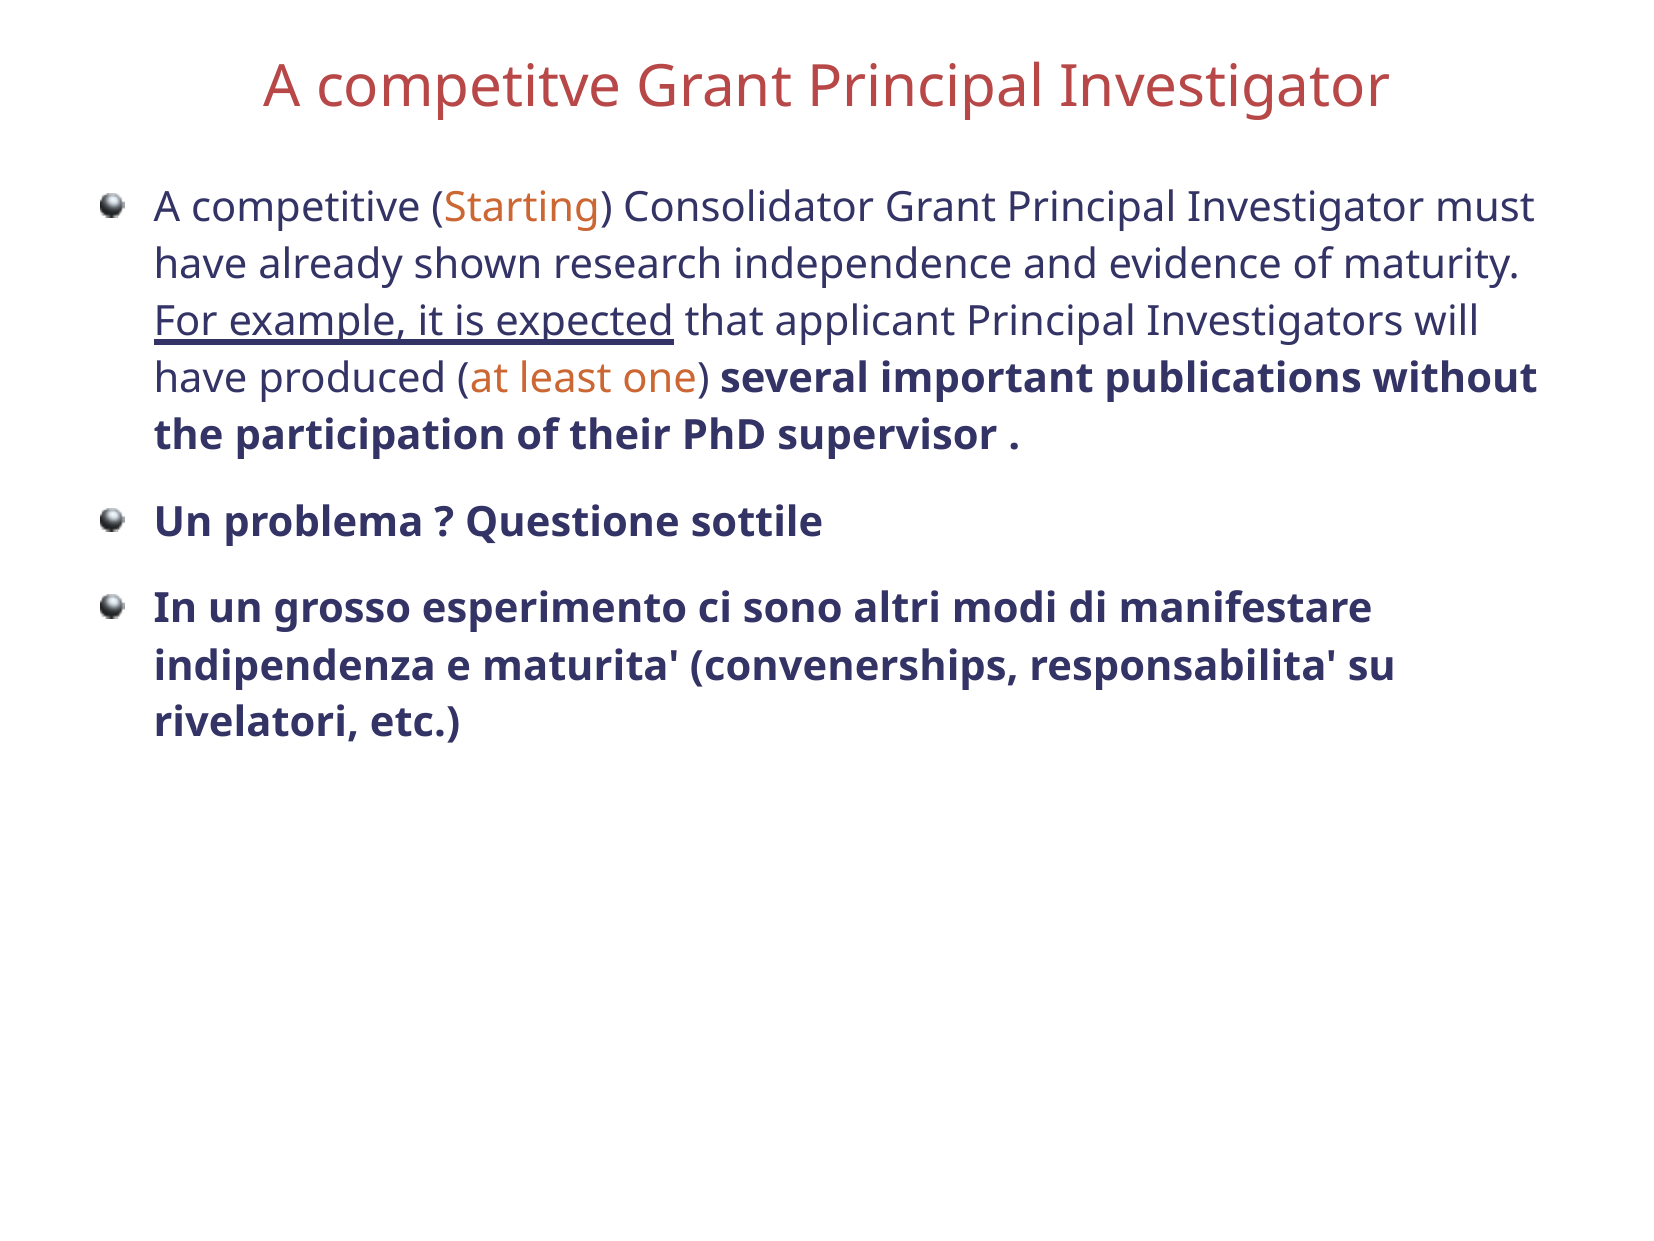

# A competitve Grant Principal Investigator
A competitive (Starting) Consolidator Grant Principal Investigator must have already shown research independence and evidence of maturity. For example, it is expected that applicant Principal Investigators will have produced (at least one) several important publications without the participation of their PhD supervisor .
Un problema ? Questione sottile
In un grosso esperimento ci sono altri modi di manifestare indipendenza e maturita' (convenerships, responsabilita' su rivelatori, etc.)